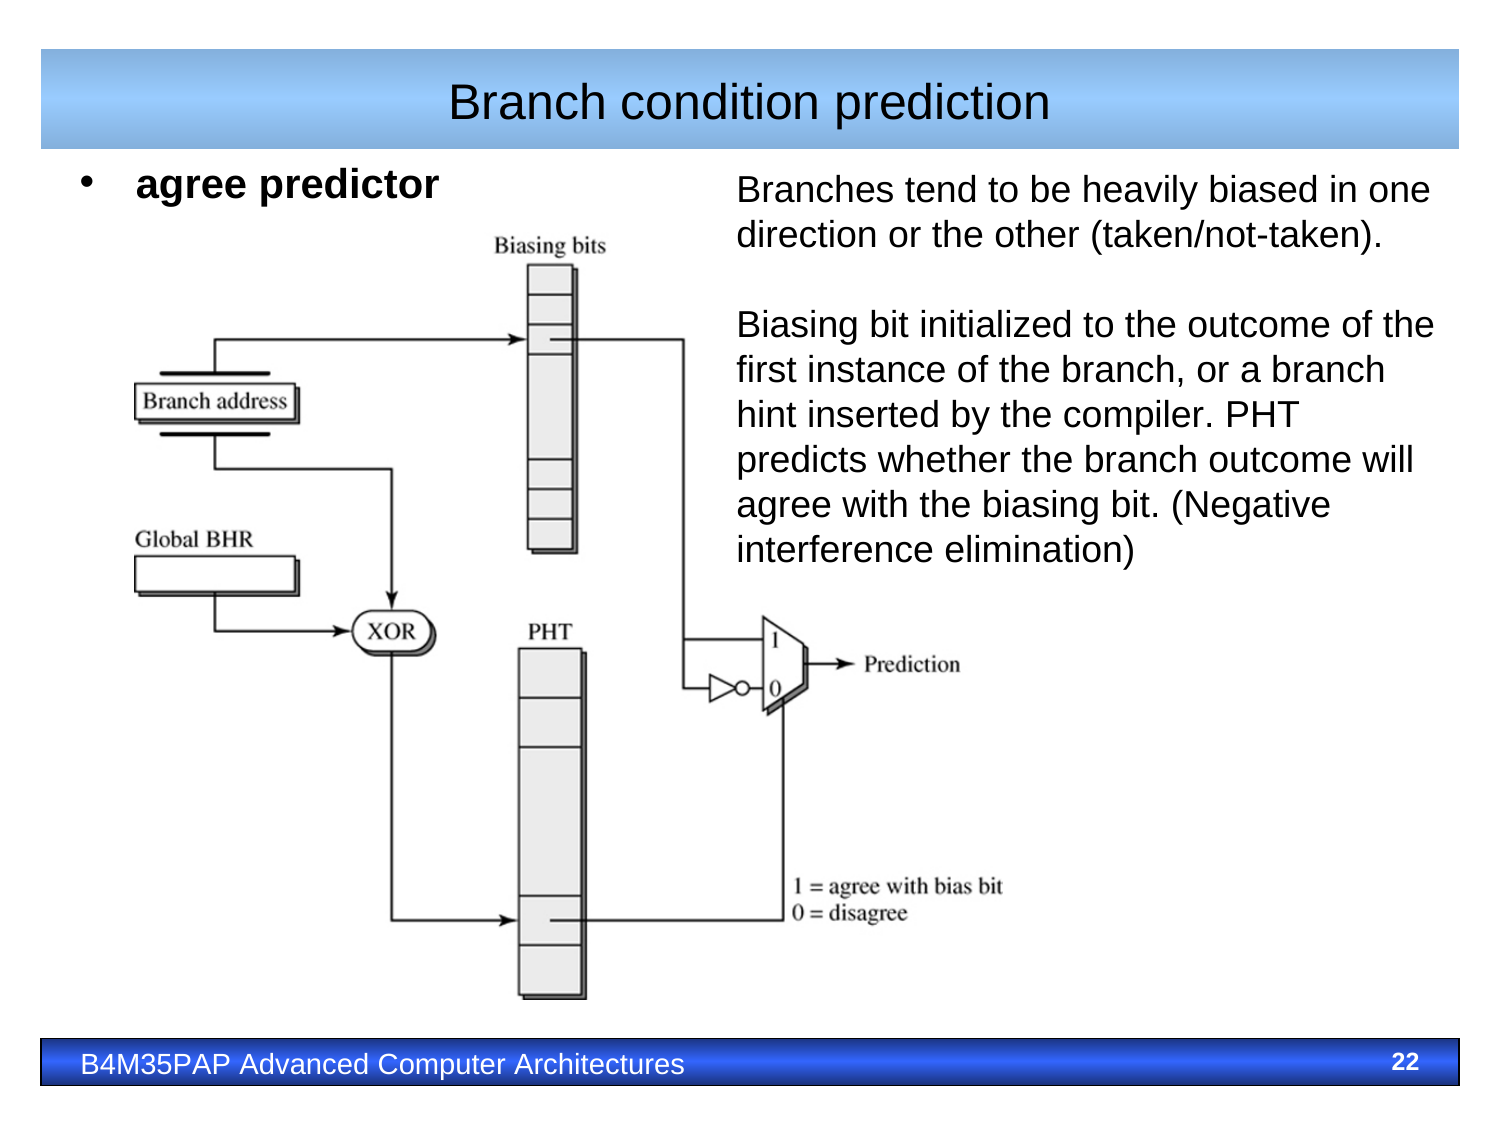

# Branch condition prediction
agree predictor
Branches tend to be heavily biased in one direction or the other (taken/not-taken).
Biasing bit initialized to the outcome of the first instance of the branch, or a branch hint inserted by the compiler. PHT predicts whether the branch outcome will agree with the biasing bit. (Negative interference elimination)